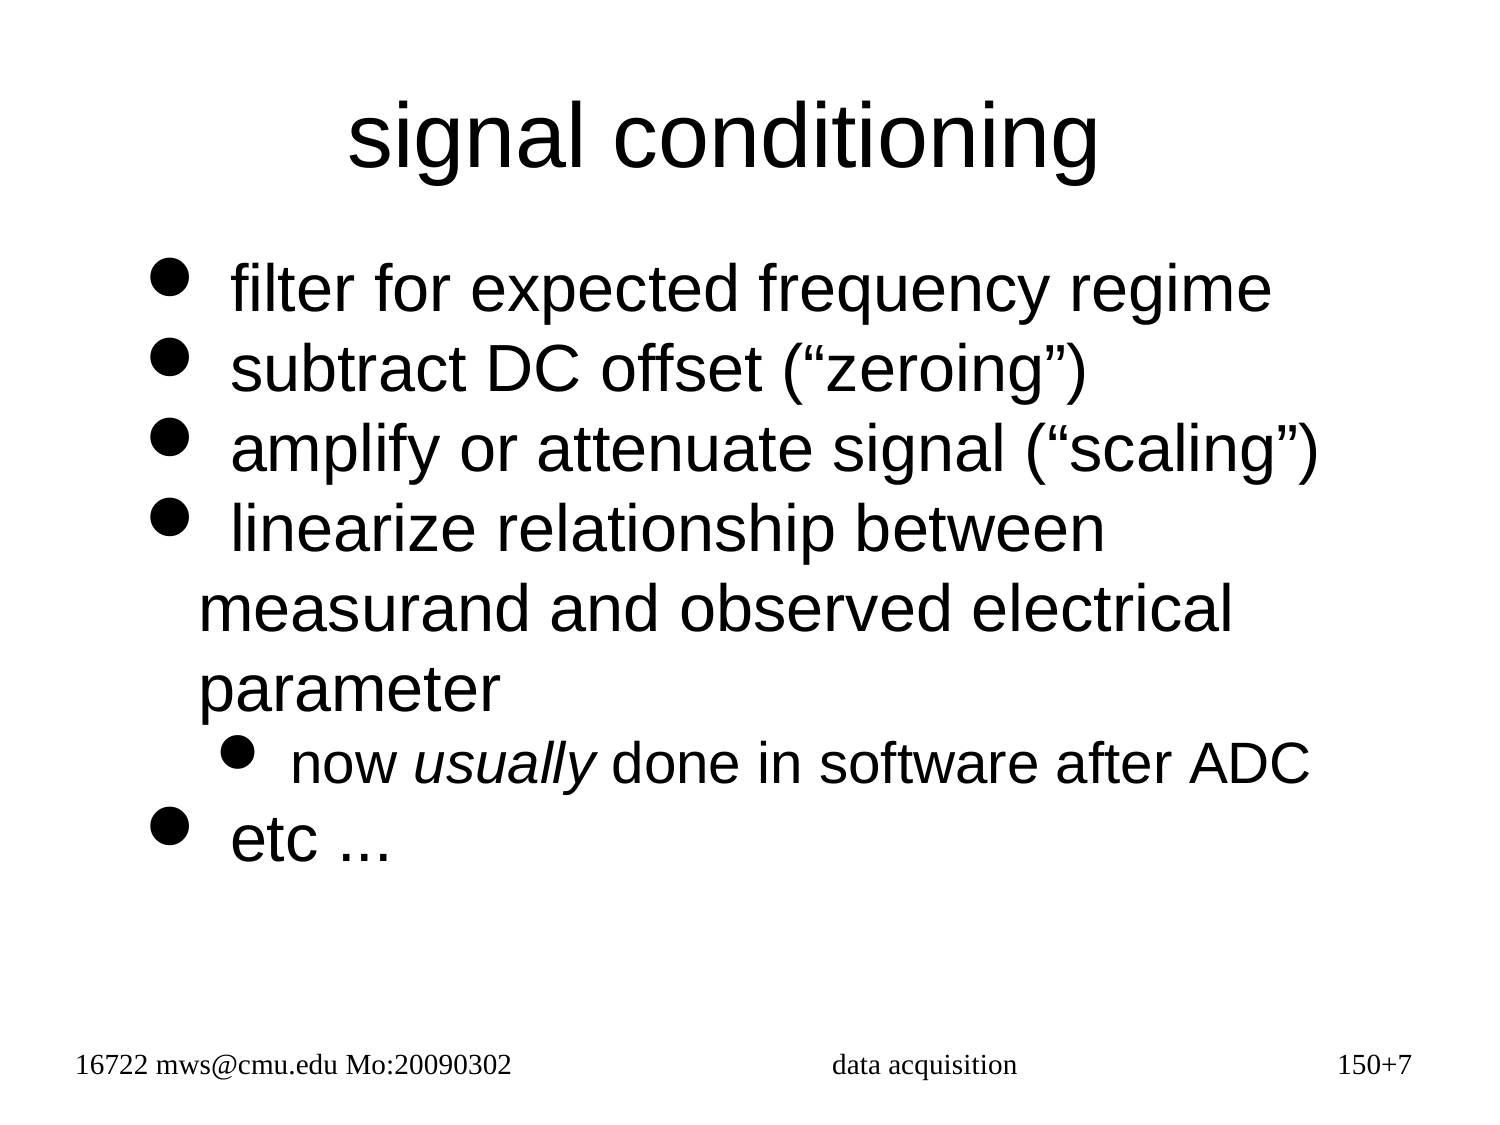

signal conditioning
 filter for expected frequency regime
 subtract DC offset (“zeroing”)
 amplify or attenuate signal (“scaling”)
 linearize relationship between measurand and observed electrical parameter
 now usually done in software after ADC
 etc ...
16722 mws@cmu.edu Mo:20090302
data acquisition
7